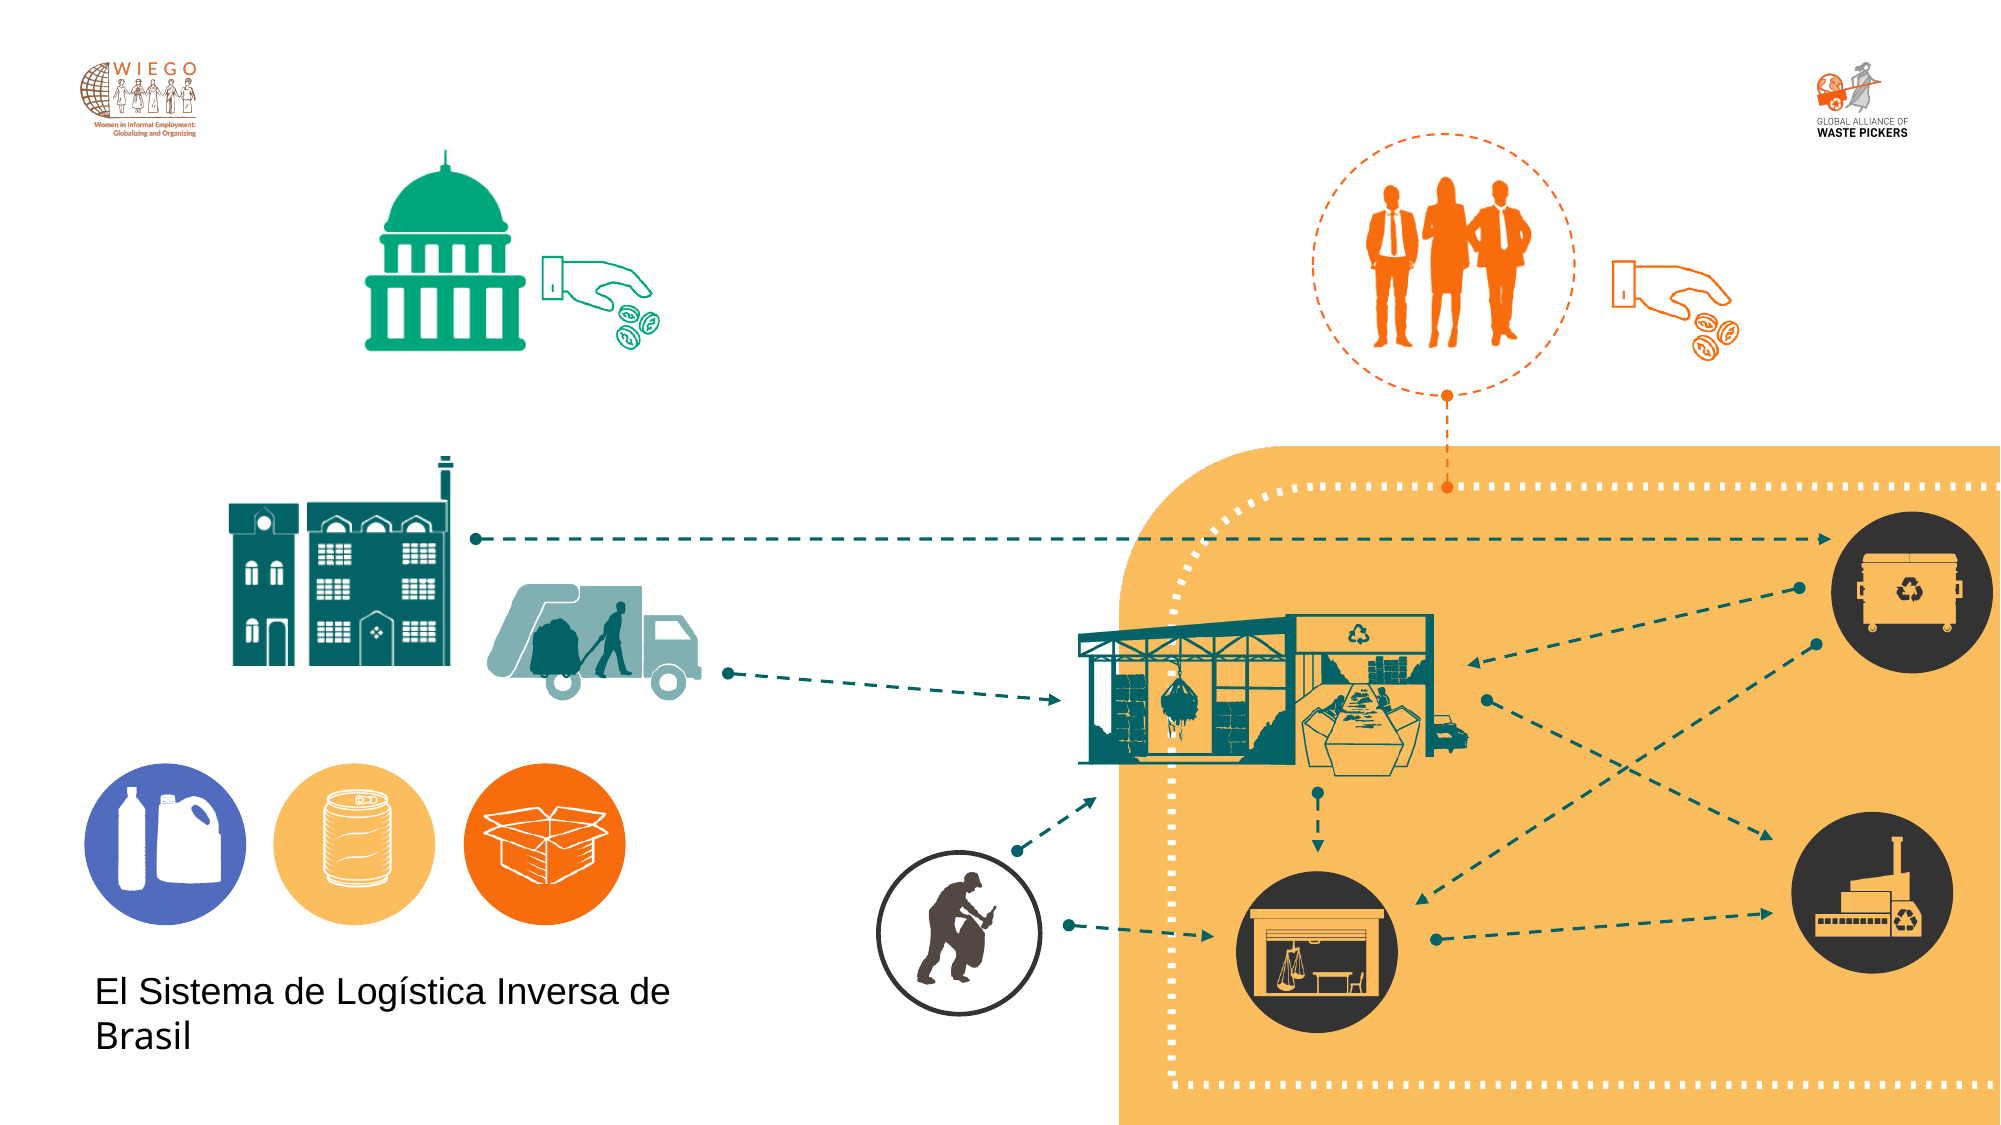

El Sistema de Logística Inversa de Brasil